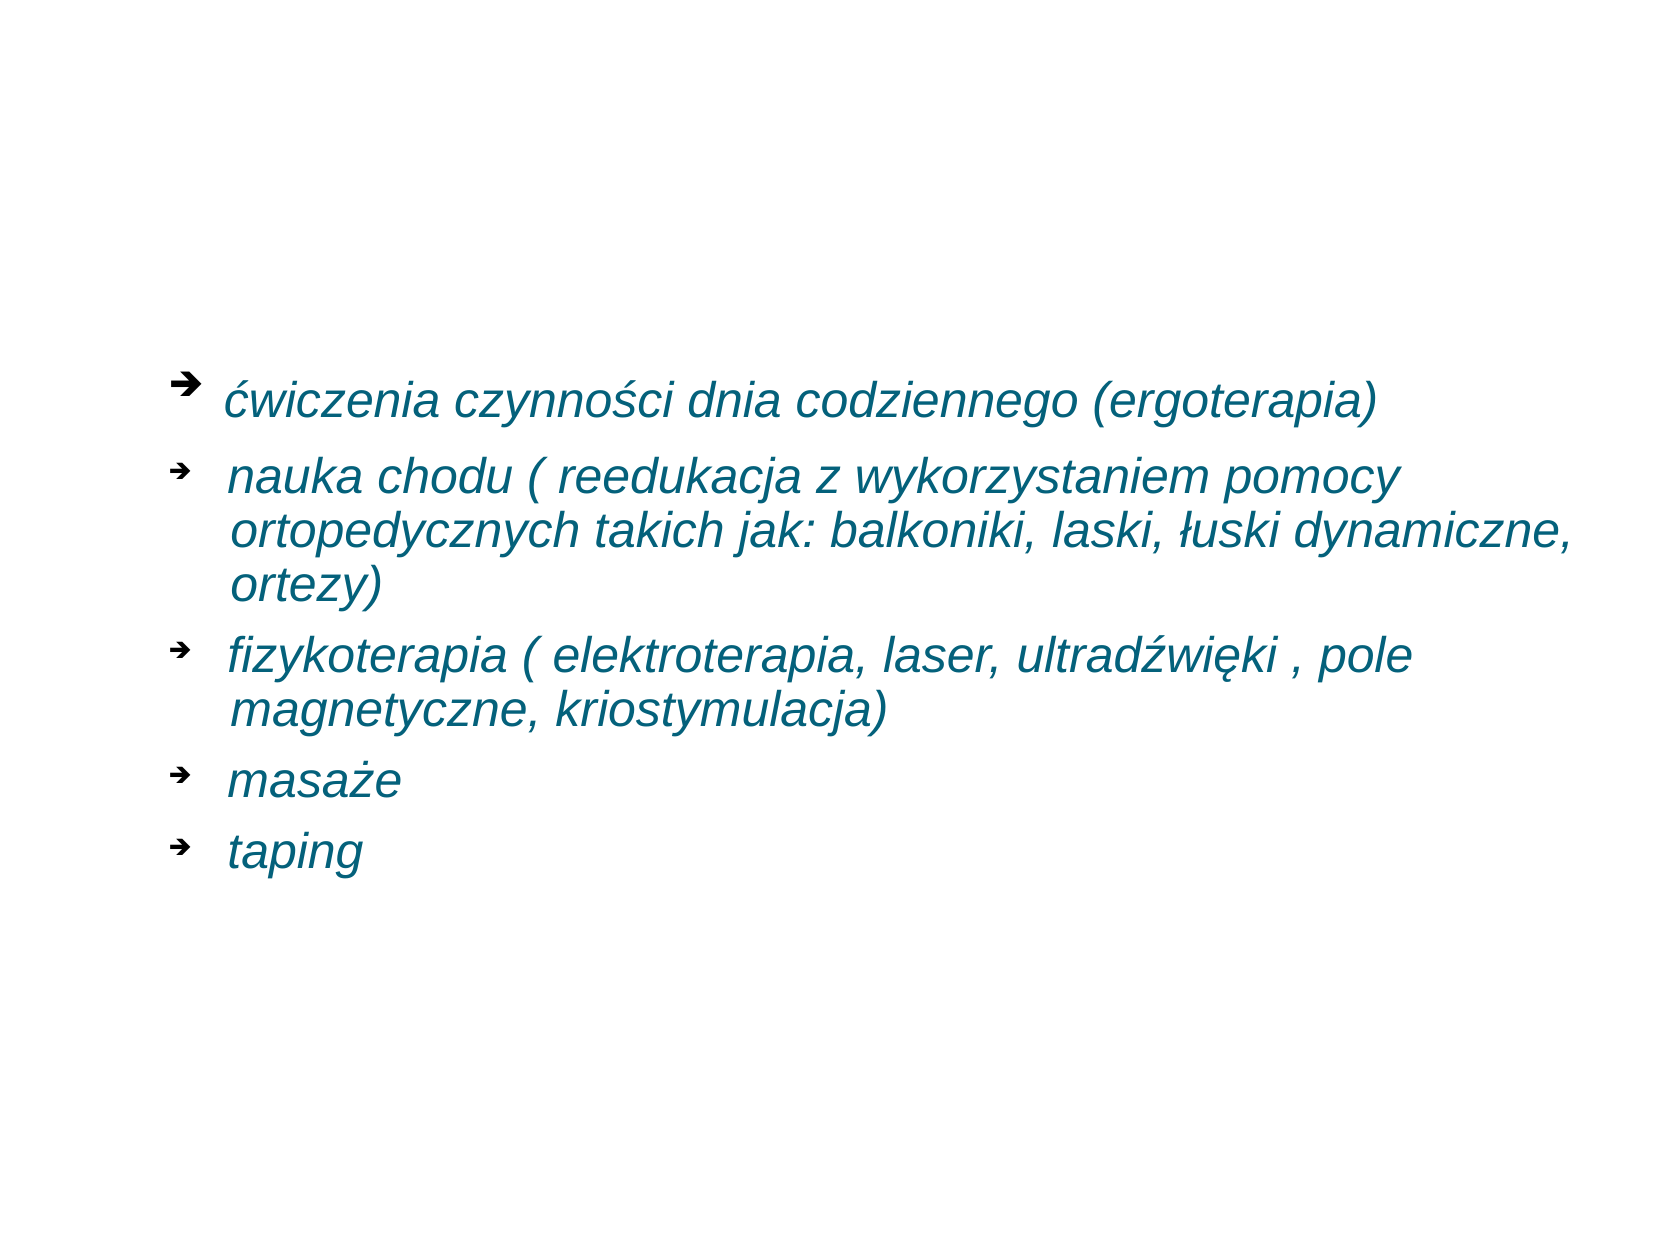

# ćwiczenia czynności dnia codziennego (ergoterapia)
 nauka chodu ( reedukacja z wykorzystaniem pomocy ortopedycznych takich jak: balkoniki, laski, łuski dynamiczne, ortezy)
 fizykoterapia ( elektroterapia, laser, ultradźwięki , pole magnetyczne, kriostymulacja)
 masaże
 taping